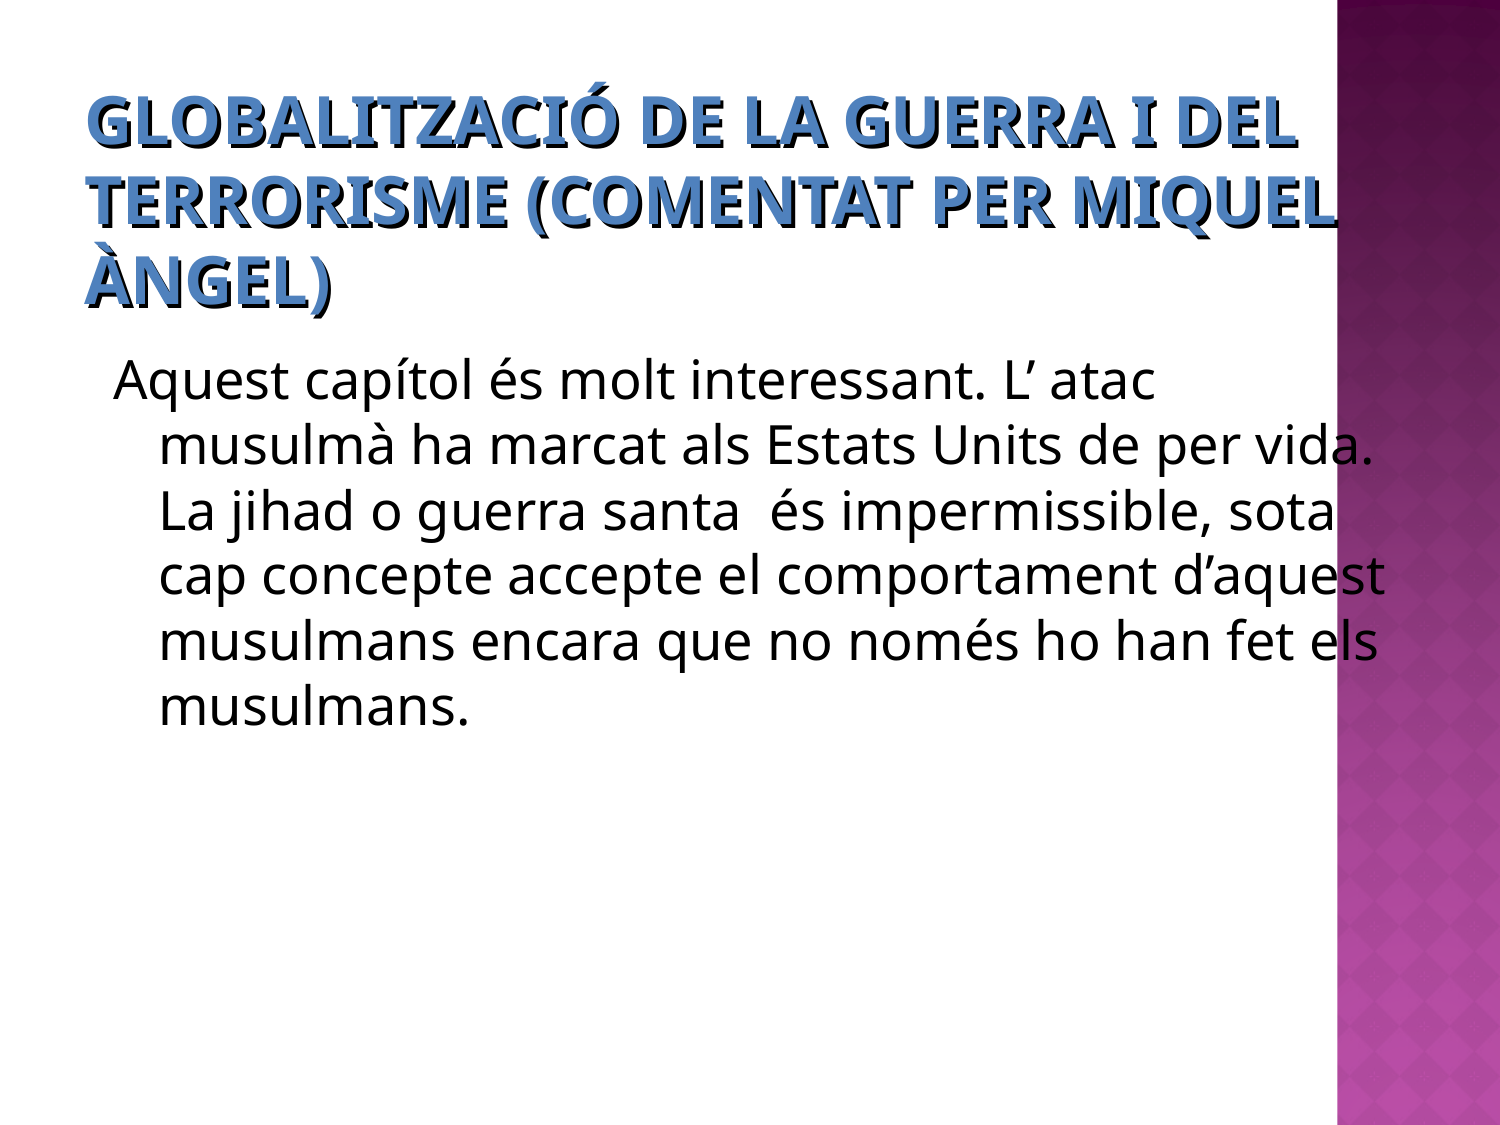

# Globalització de la guerra i del terrorisme (comentat per Miquel Àngel)
Aquest capítol és molt interessant. L’ atac musulmà ha marcat als Estats Units de per vida. La jihad o guerra santa és impermissible, sota cap concepte accepte el comportament d’aquest musulmans encara que no només ho han fet els musulmans.